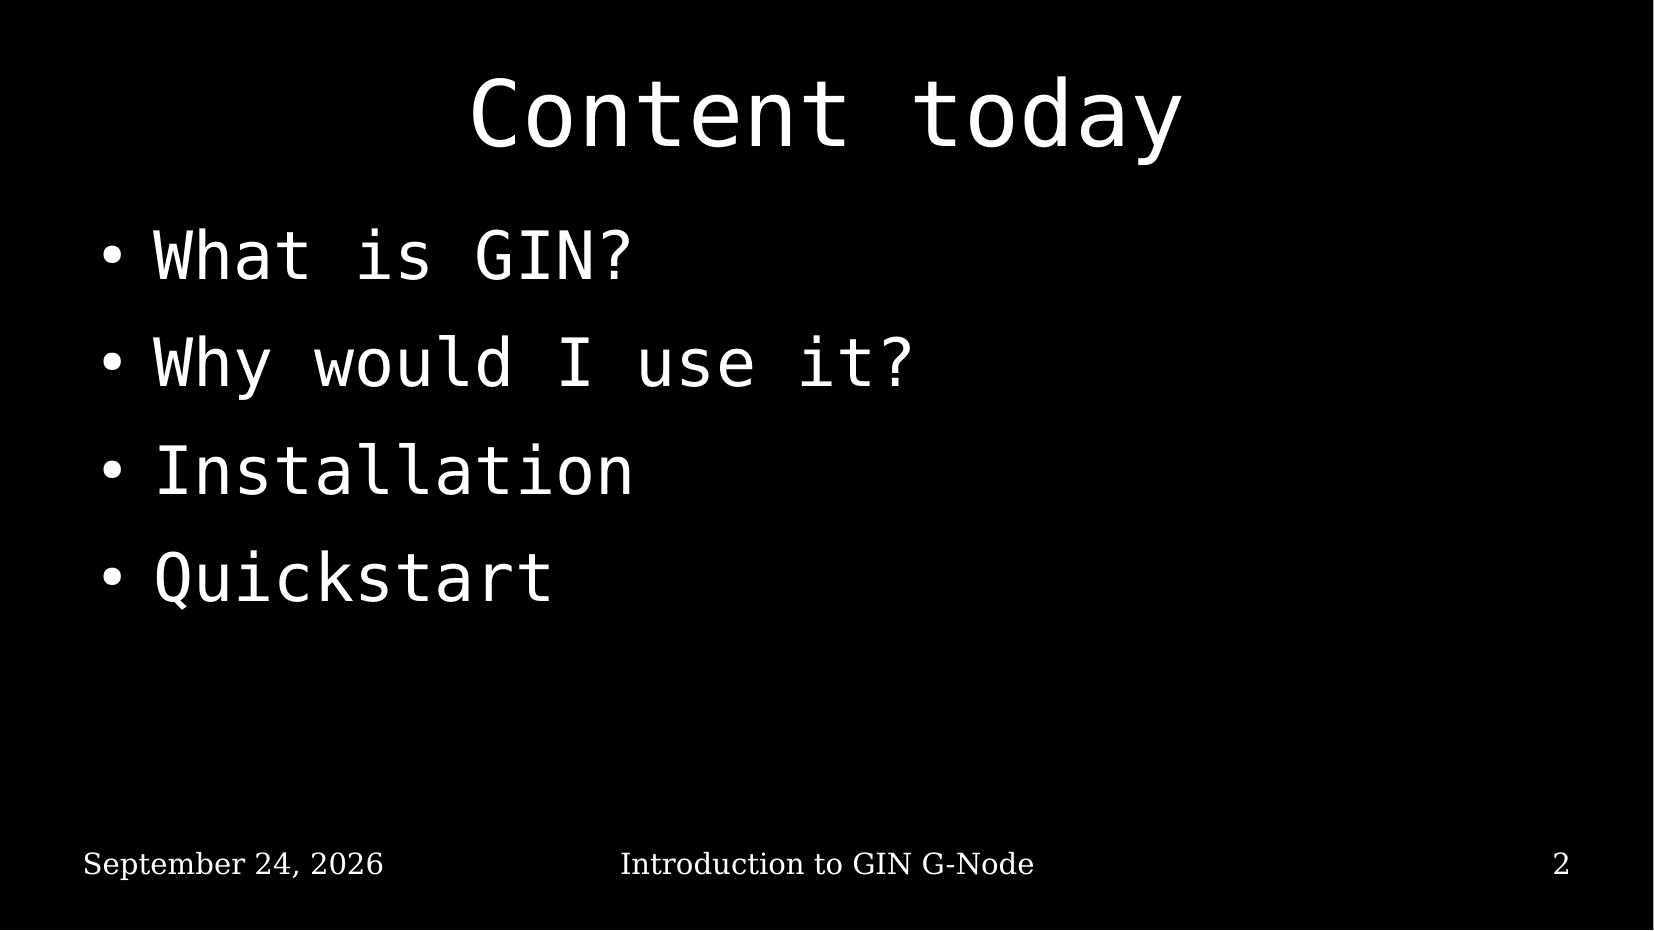

# Content today
What is GIN?
Why would I use it?
Installation
Quickstart
Introduction to GIN G-Node
2